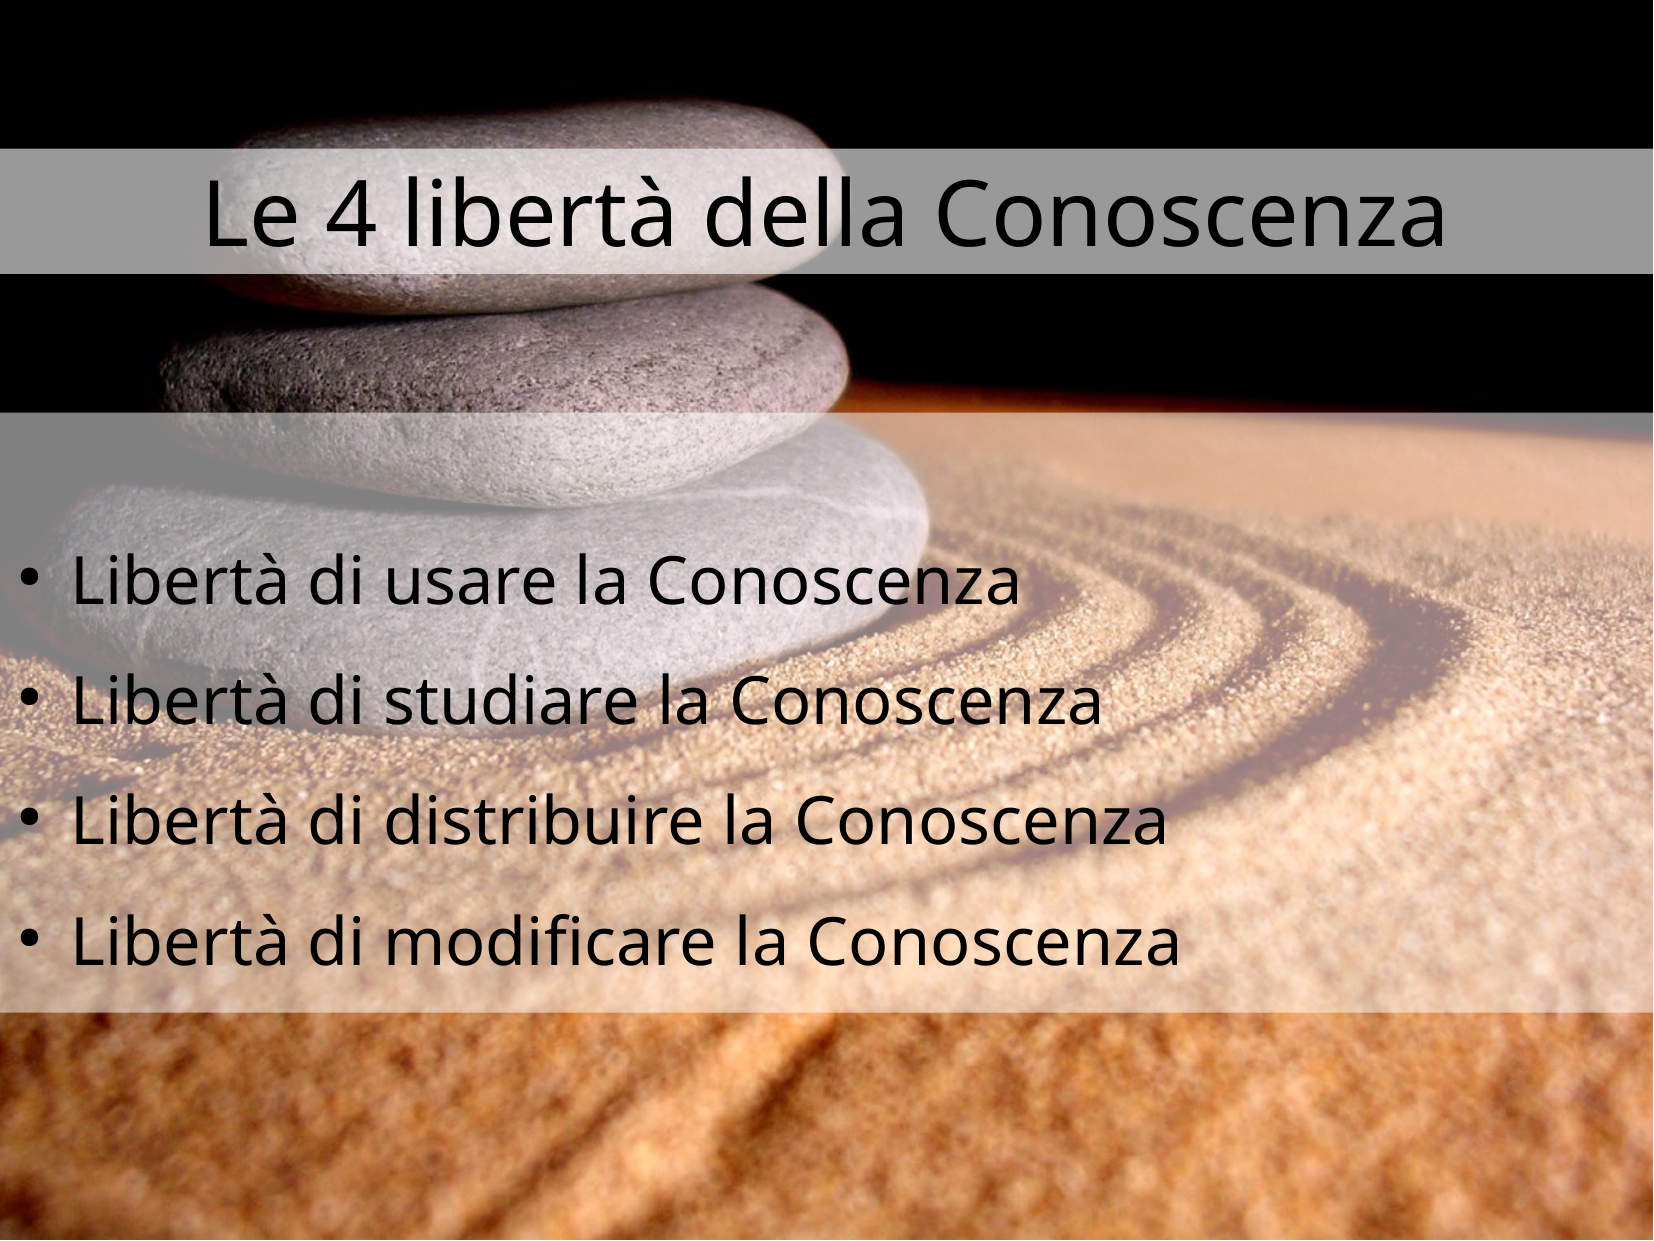

# Le 4 libertà della Conoscenza
Libertà di usare la Conoscenza
Libertà di studiare la Conoscenza
Libertà di distribuire la Conoscenza
Libertà di modificare la Conoscenza